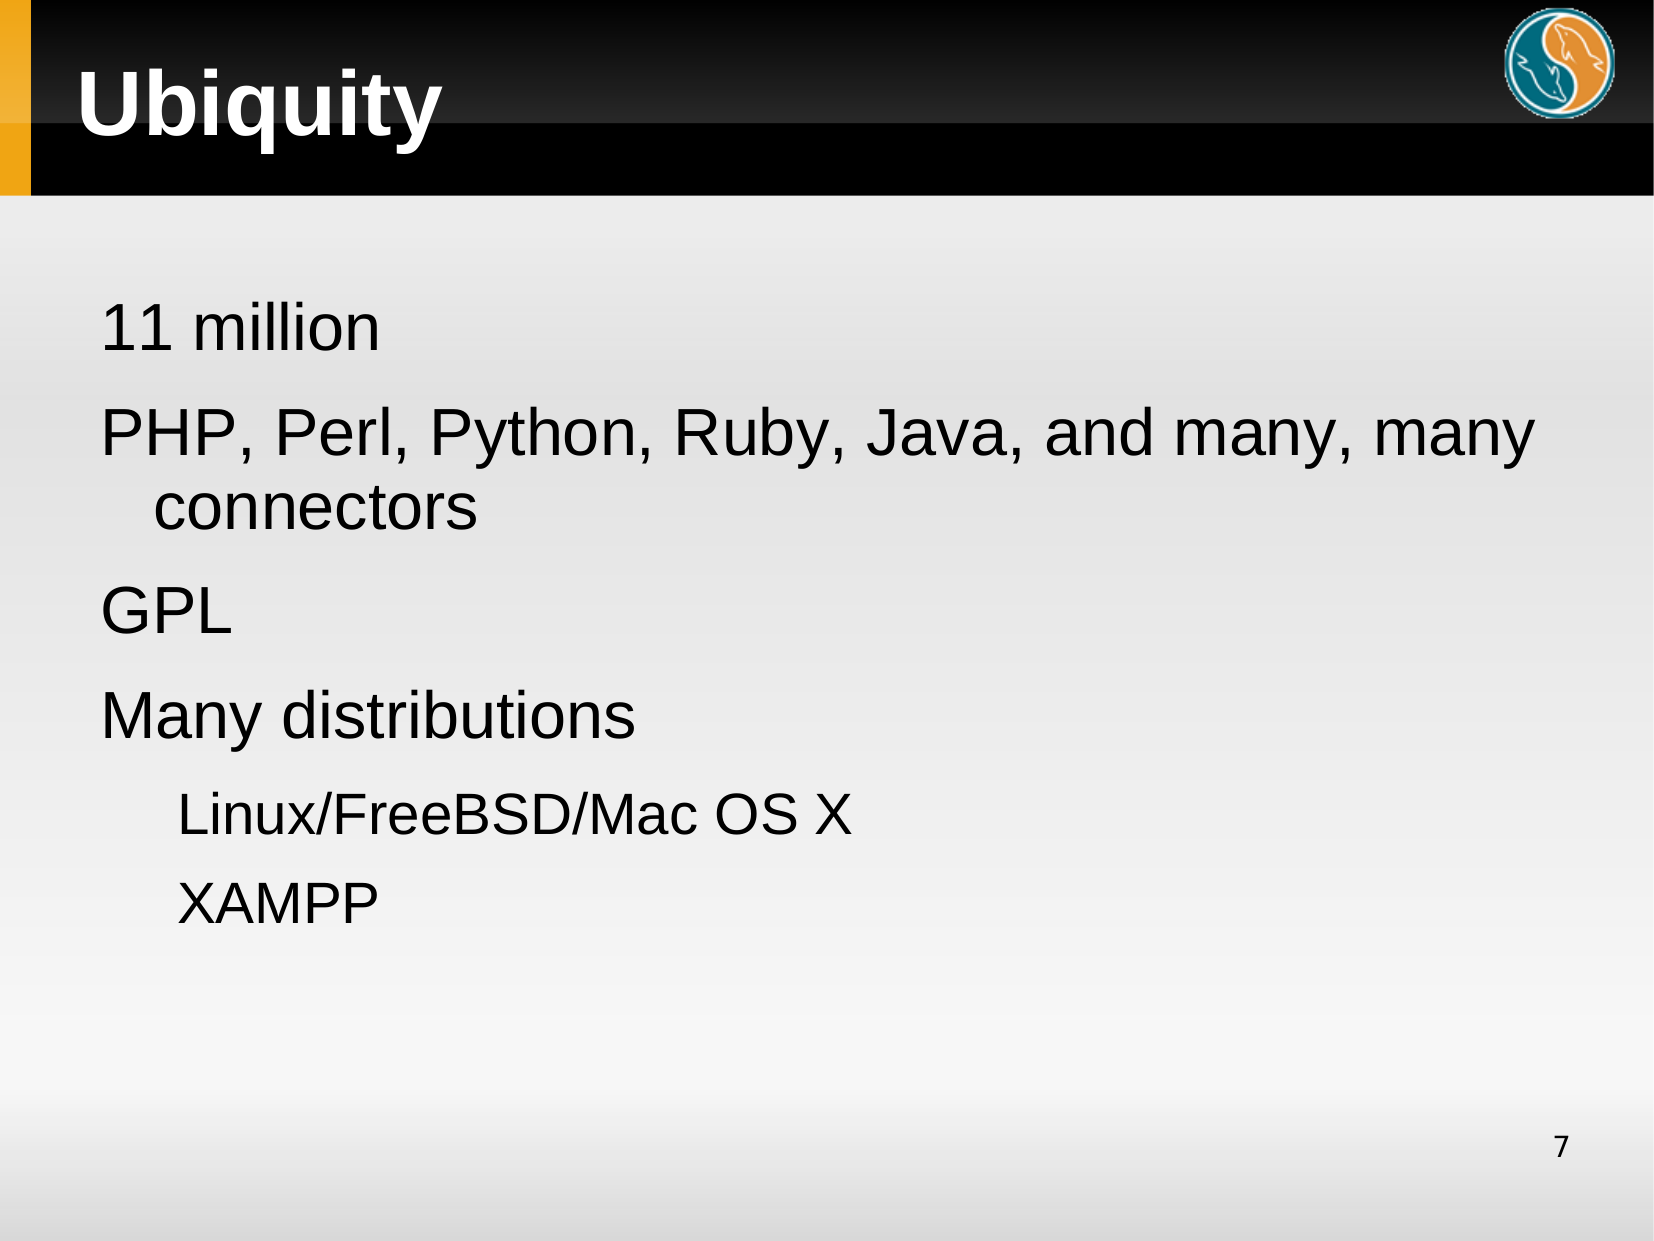

# Ubiquity
11 million
PHP, Perl, Python, Ruby, Java, and many, many connectors
GPL
Many distributions
Linux/FreeBSD/Mac OS X
XAMPP
7